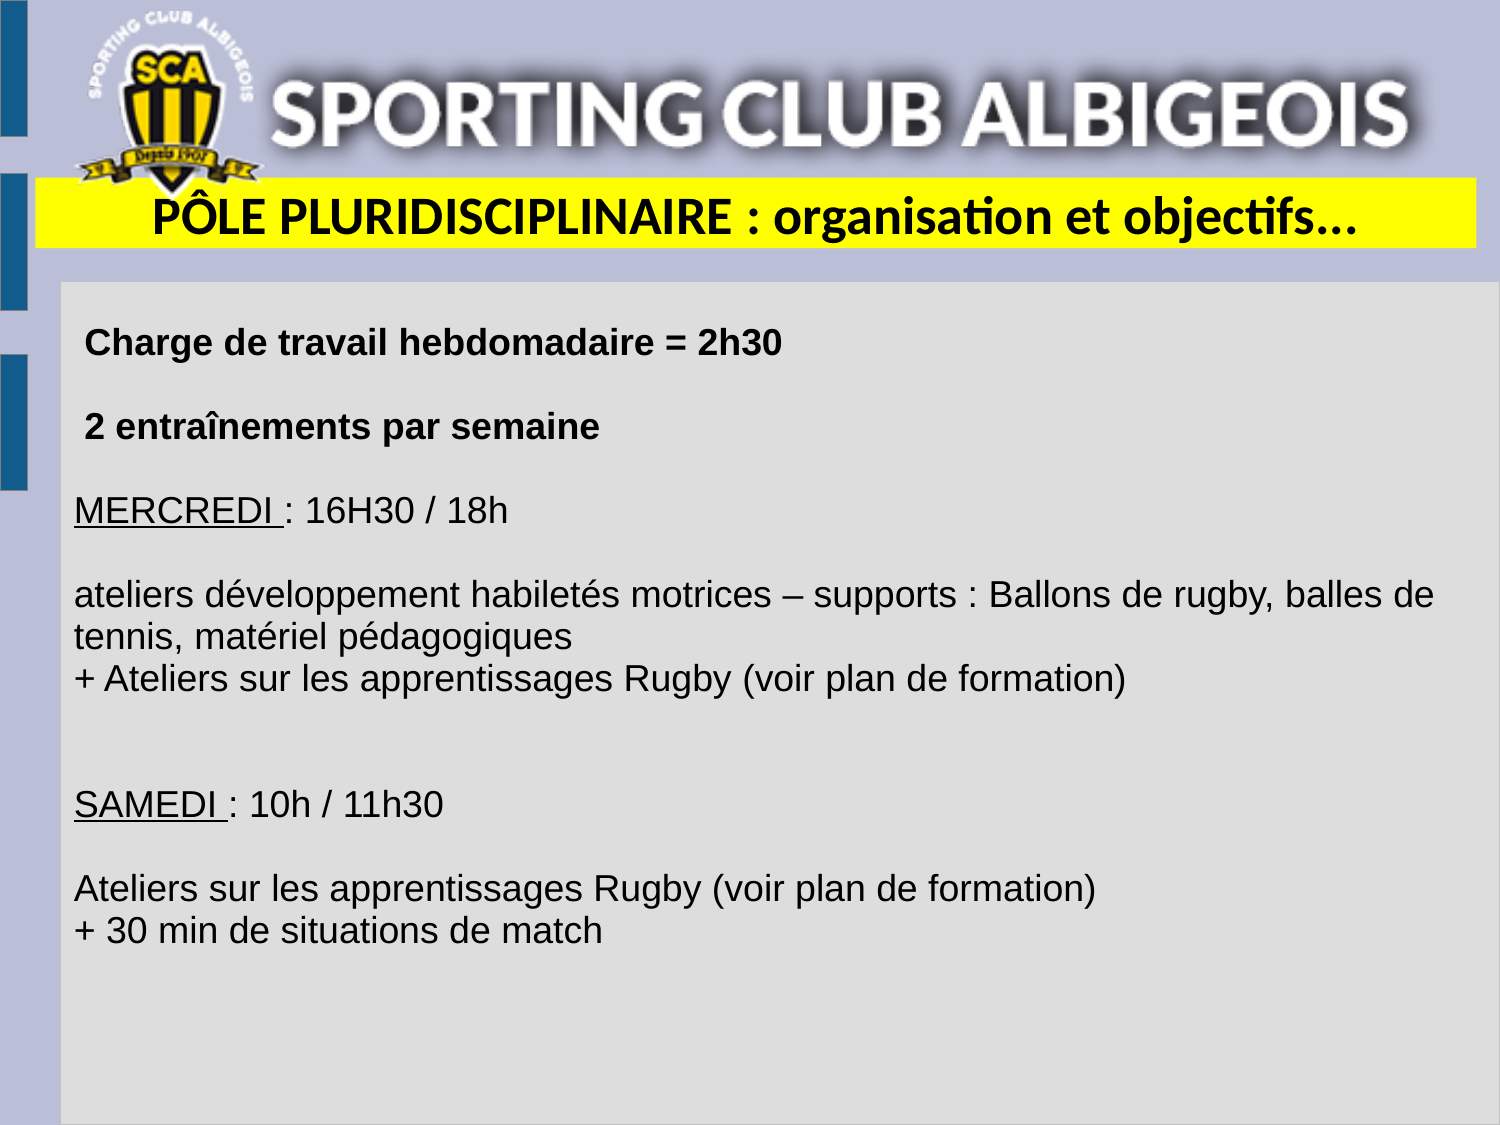

PÔLE PLURIDISCIPLINAIRE : organisation et objectifs...
 Charge de travail hebdomadaire = 2h30
 2 entraînements par semaine
MERCREDI : 16H30 / 18h
ateliers développement habiletés motrices – supports : Ballons de rugby, balles de tennis, matériel pédagogiques
+ Ateliers sur les apprentissages Rugby (voir plan de formation)
SAMEDI : 10h / 11h30
Ateliers sur les apprentissages Rugby (voir plan de formation)
+ 30 min de situations de match